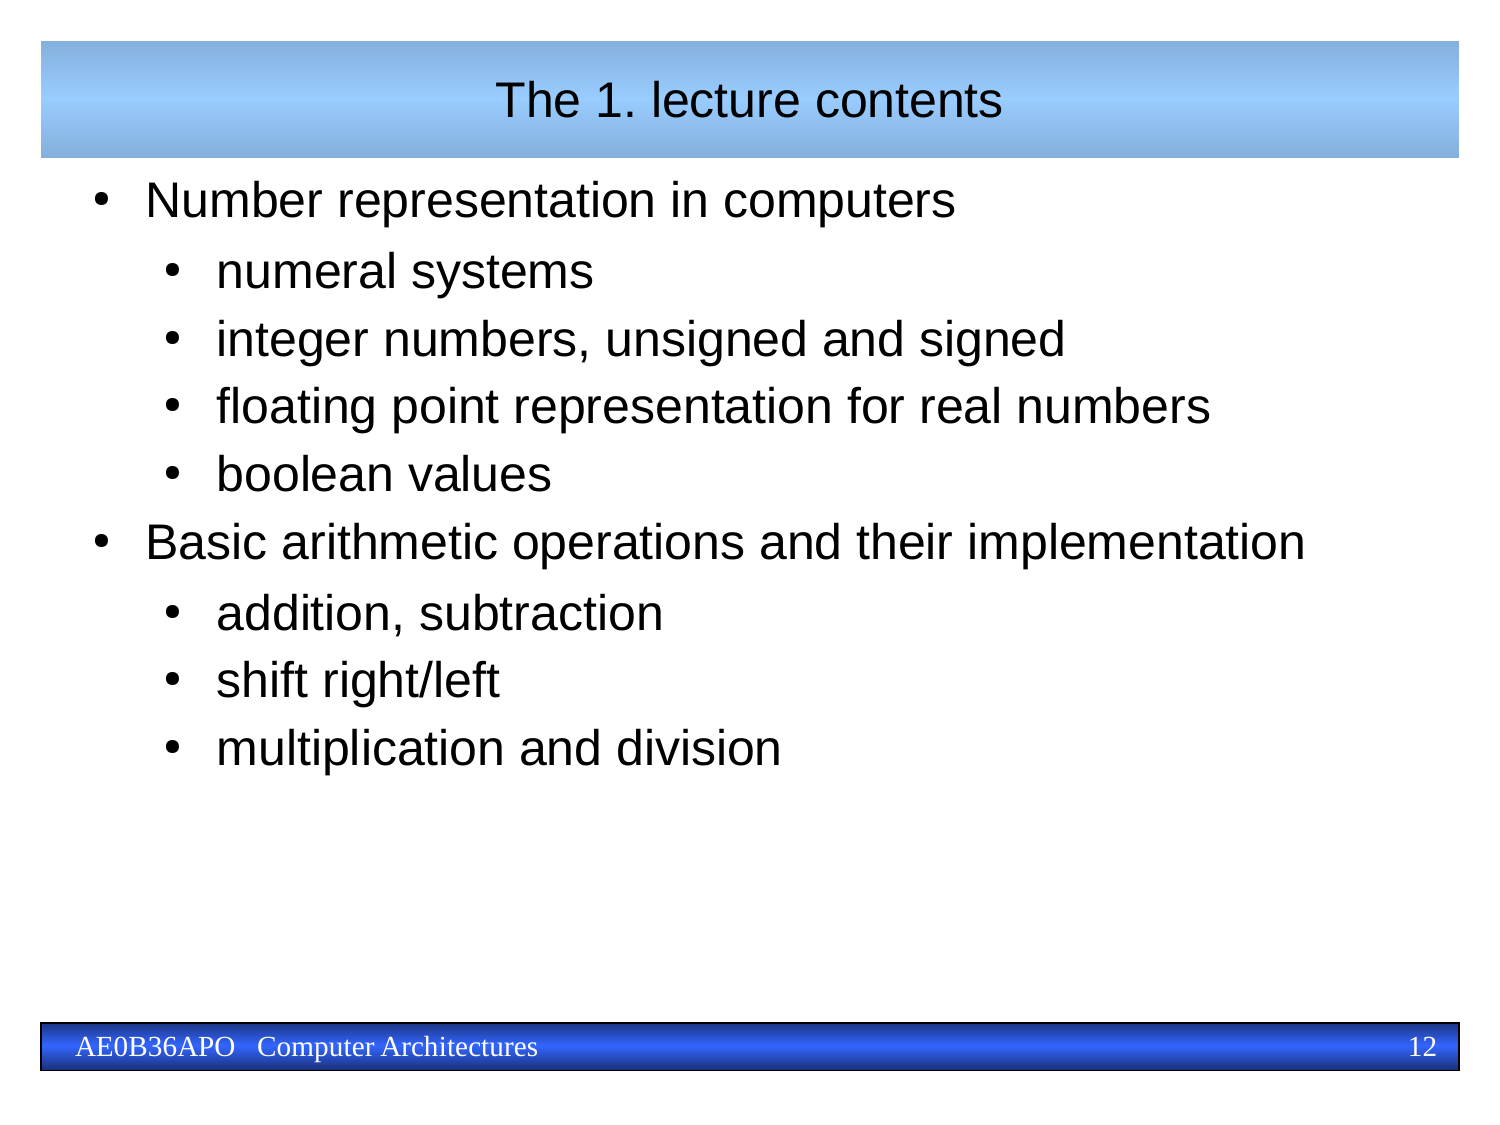

# The 1. lecture contents
Number representation in computers
numeral systems
integer numbers, unsigned and signed
floating point representation for real numbers
boolean values
Basic arithmetic operations and their implementation
addition, subtraction
shift right/left
multiplication and division
AE0B36APO Computer Architectures
12